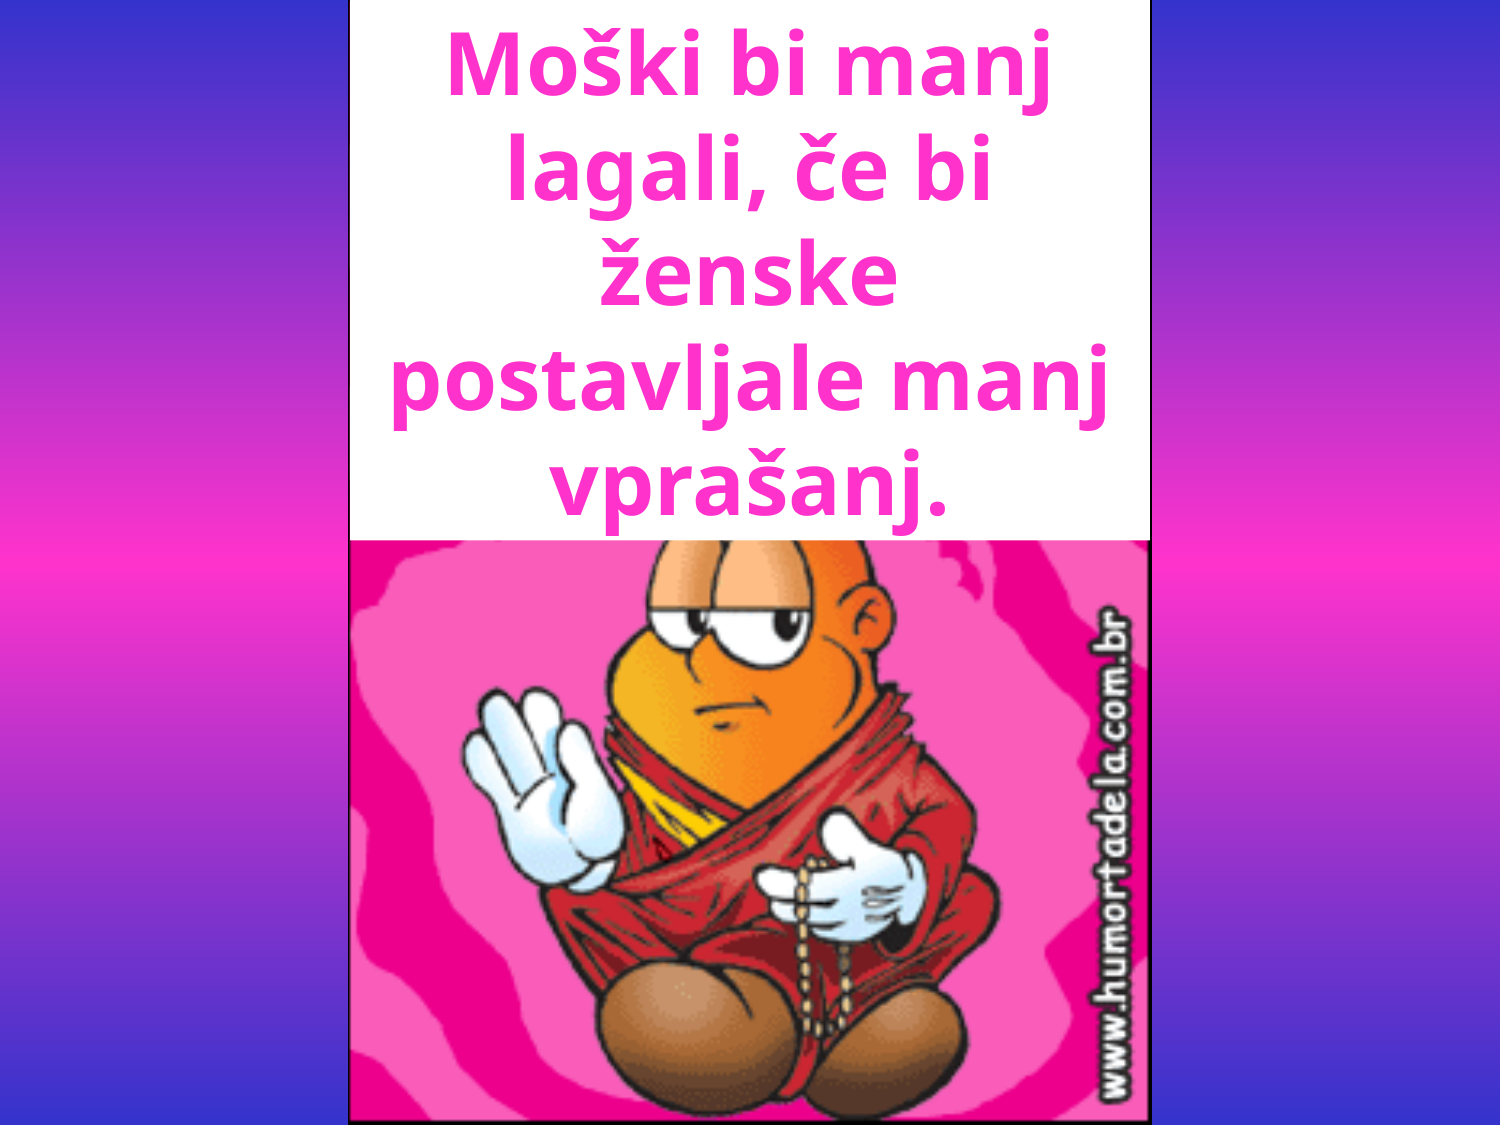

Moški bi manj lagali, če bi ženske postavljale manj vprašanj.